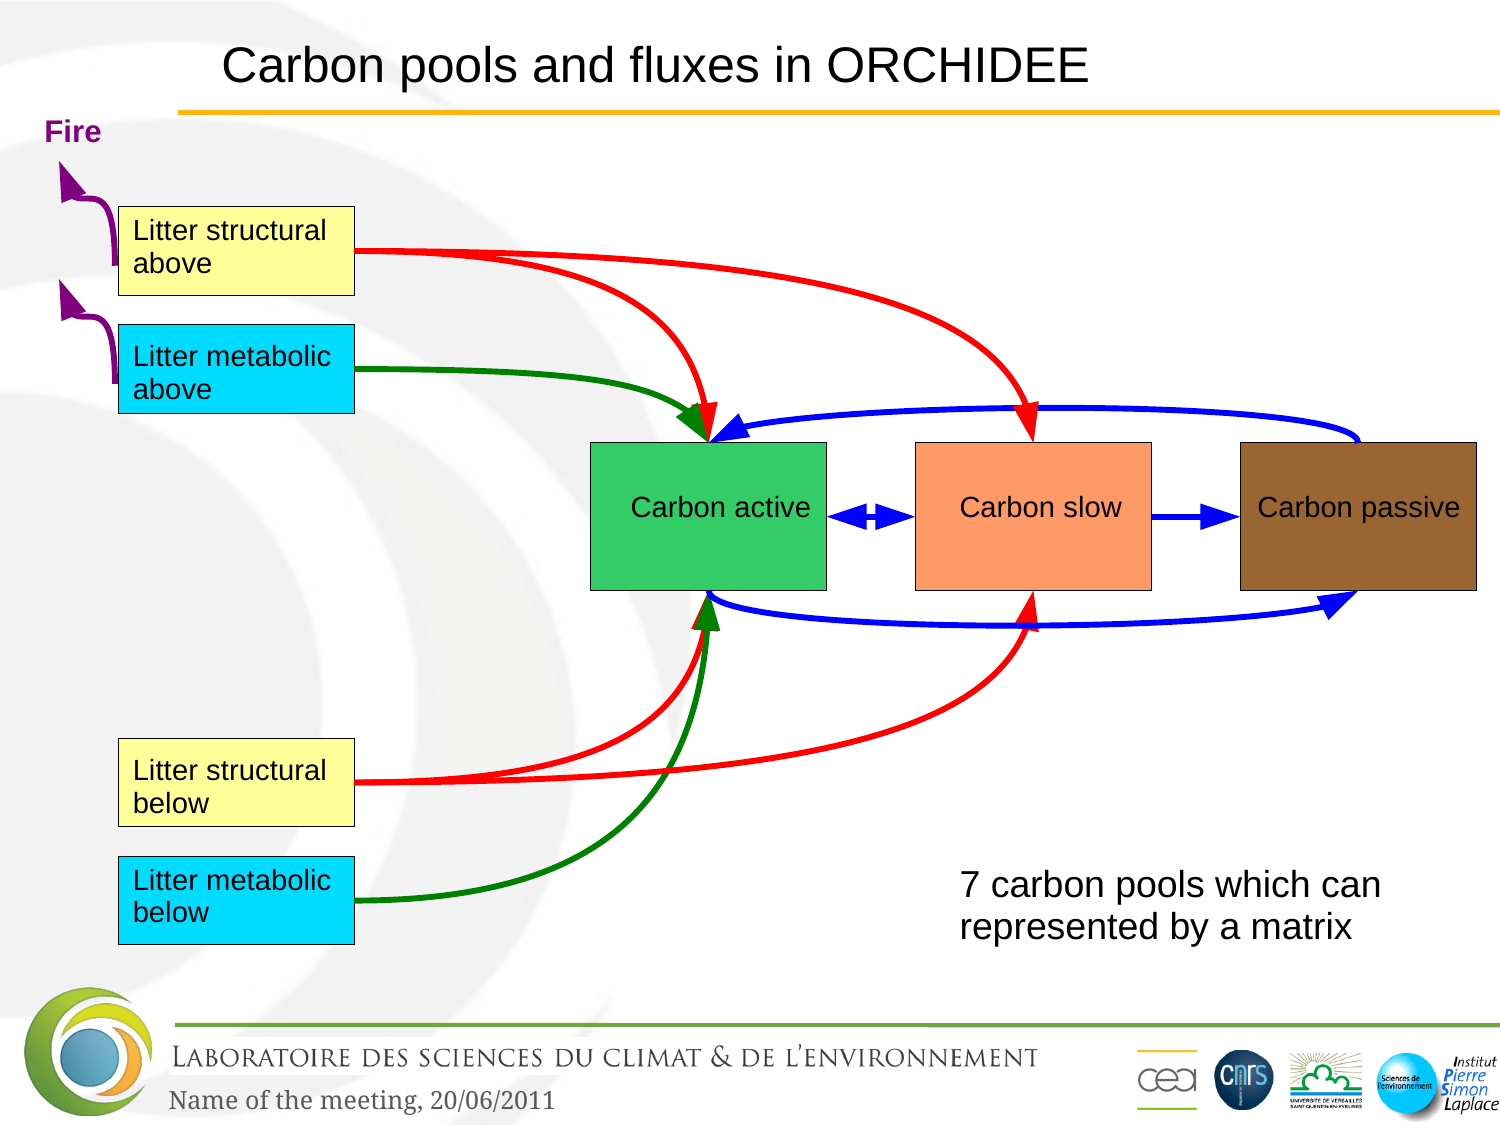

Carbon pools and fluxes in ORCHIDEE
Fire
Litter structural
above
Litter metabolic
above
Carbon active
Carbon slow
Carbon passive
Litter structural
below
Litter metabolic
below
7 carbon pools which can represented by a matrix